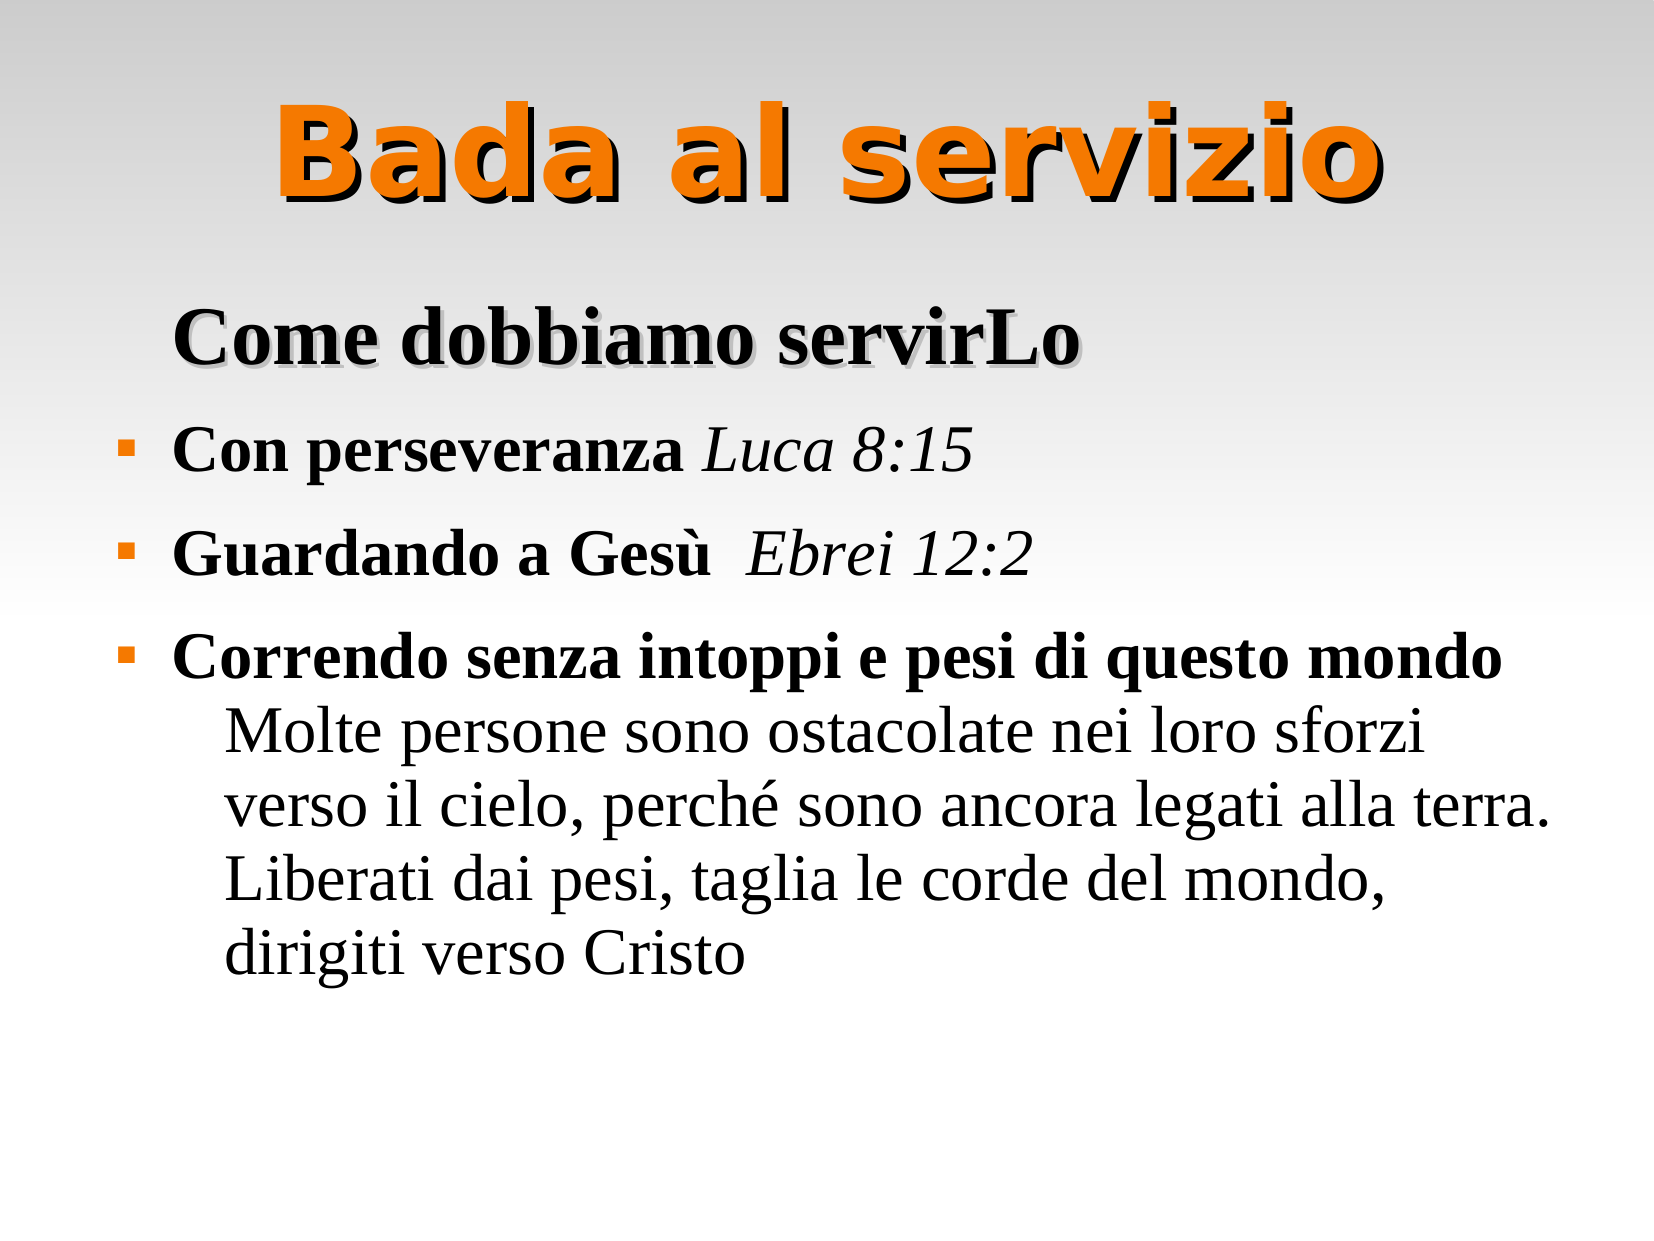

# Bada al servizio
Come dobbiamo servirLo
Con perseveranza Luca 8:15
Guardando a Gesù Ebrei 12:2
Correndo senza intoppi e pesi di questo mondo Molte persone sono ostacolate nei loro sforzi verso il cielo, perché sono ancora legati alla terra. Liberati dai pesi, taglia le corde del mondo, dirigiti verso Cristo